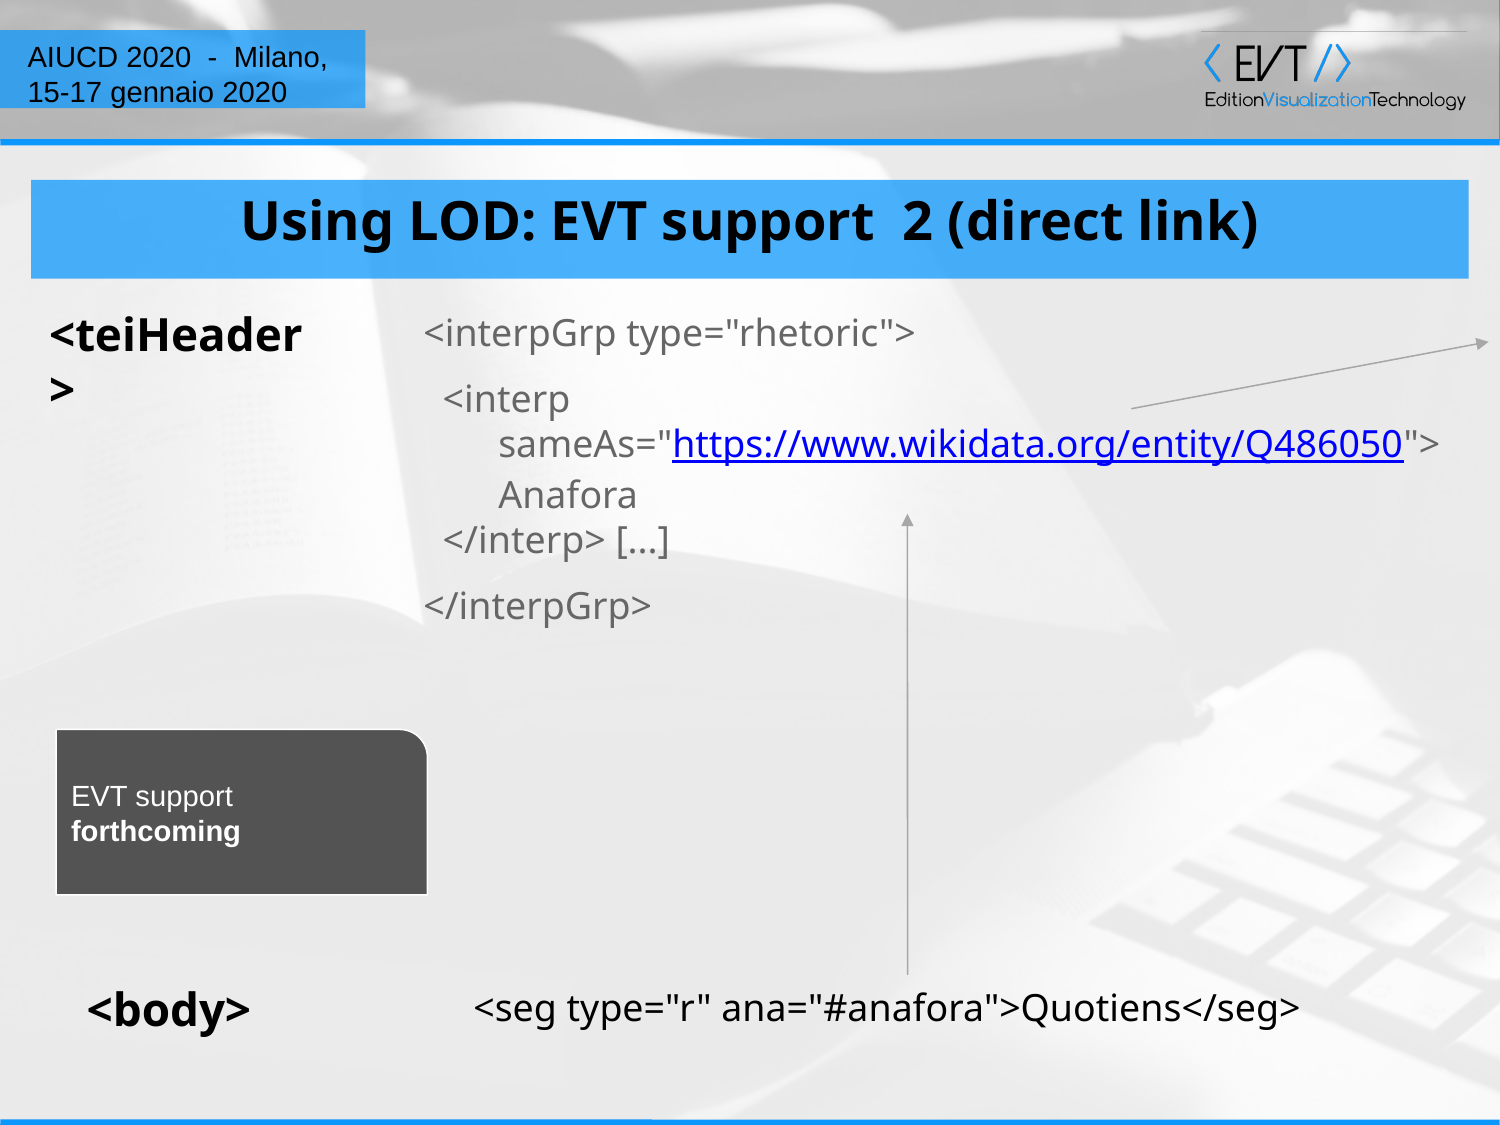

# Using LOD: EVT support 2 (direct link)
<teiHeader>
<interpGrp type="rhetoric">
 <interp
	sameAs="https://www.wikidata.org/entity/Q486050">
	Anafora
 </interp> [...]
</interpGrp>
EVT support forthcoming
<body>
<seg type="r" ana="#anafora">Quotiens</seg>